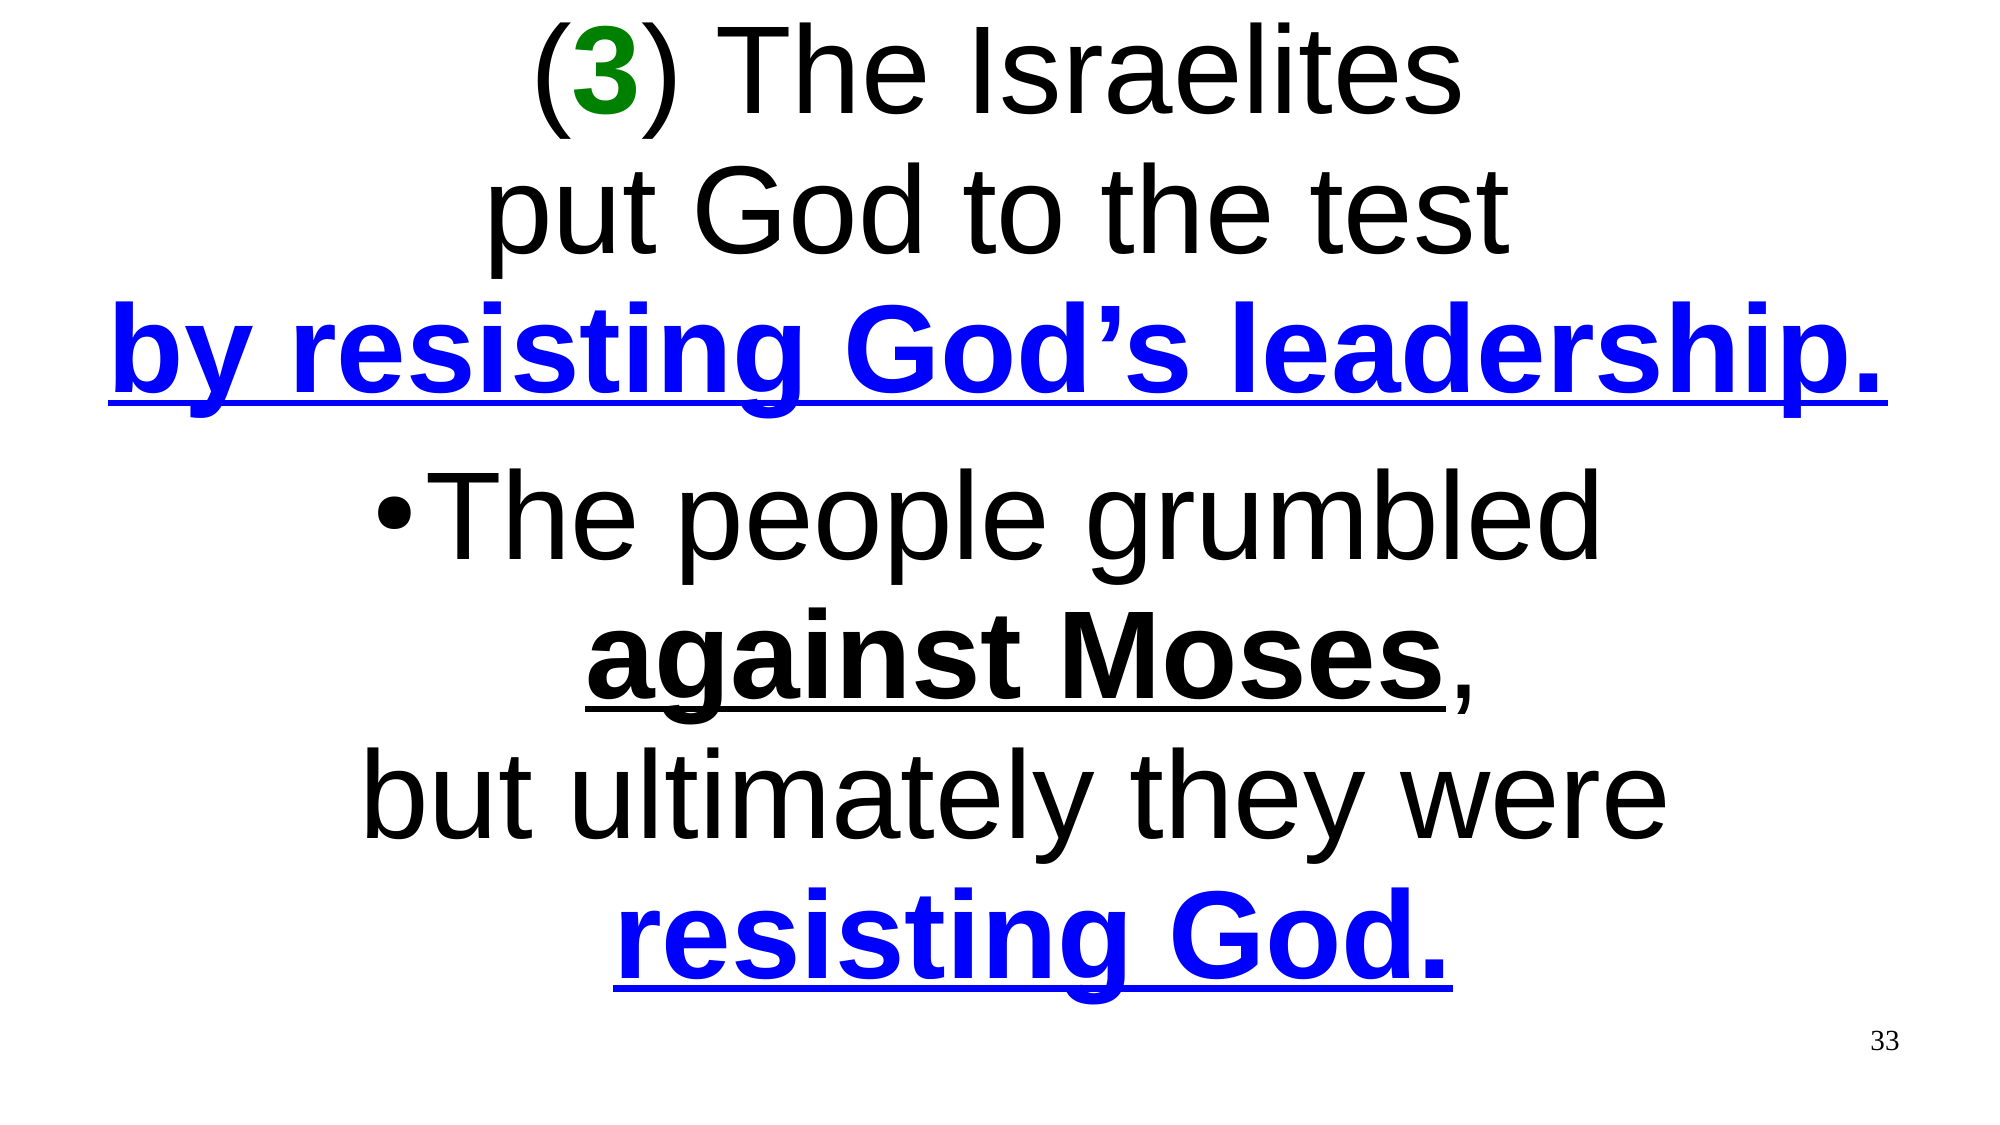

# (3) The Israelites put God to the test by resisting God’s leadership.
The people grumbled
against Moses,
but ultimately they were
resisting God.
33